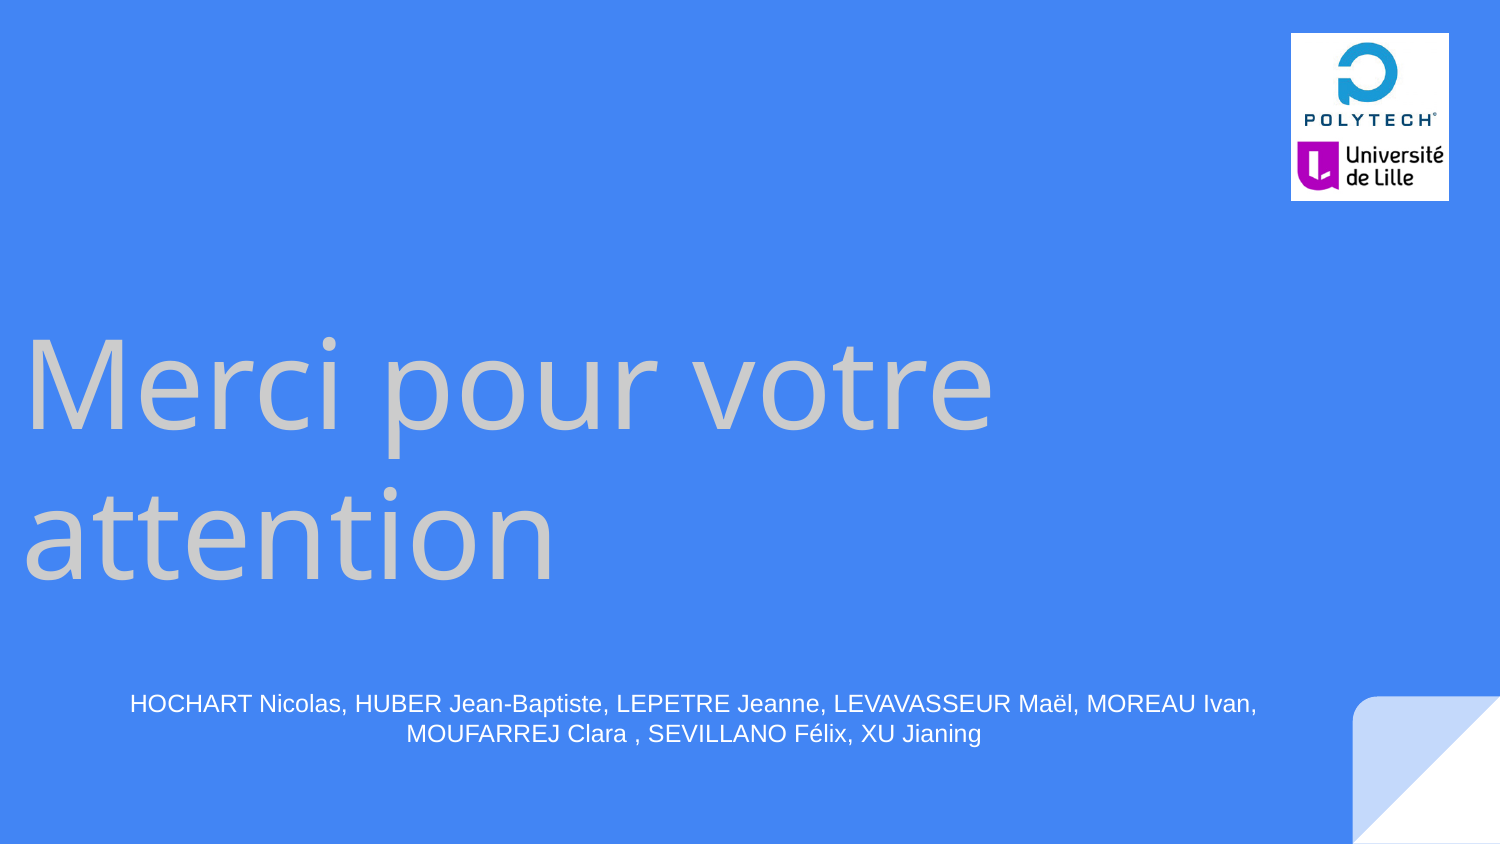

Merci pour votre attention
HOCHART Nicolas, HUBER Jean-Baptiste, LEPETRE Jeanne, LEVAVASSEUR Maël, MOREAU Ivan, MOUFARREJ Clara , SEVILLANO Félix, XU Jianing